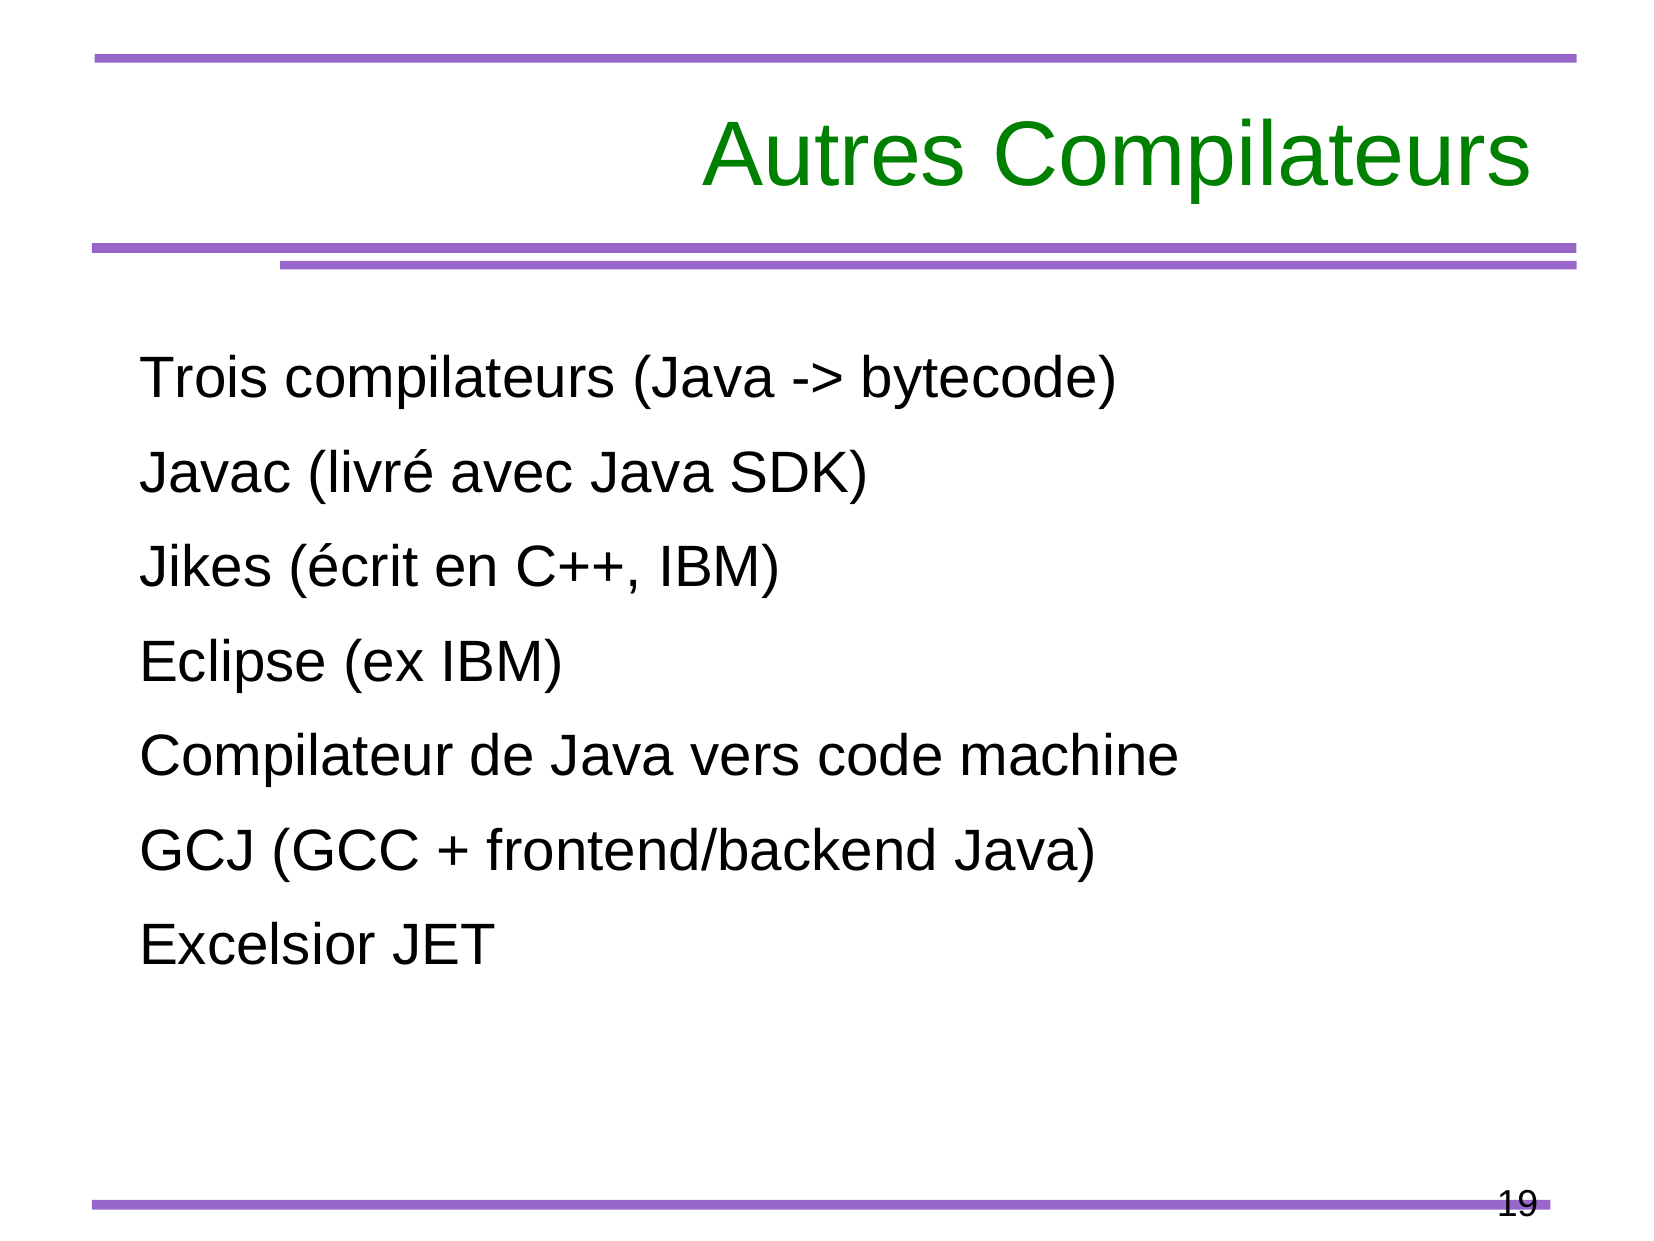

# Autres Compilateurs
Trois compilateurs (Java -> bytecode)
Javac (livré avec Java SDK)
Jikes (écrit en C++, IBM)
Eclipse (ex IBM)
Compilateur de Java vers code machine
GCJ (GCC + frontend/backend Java)
Excelsior JET